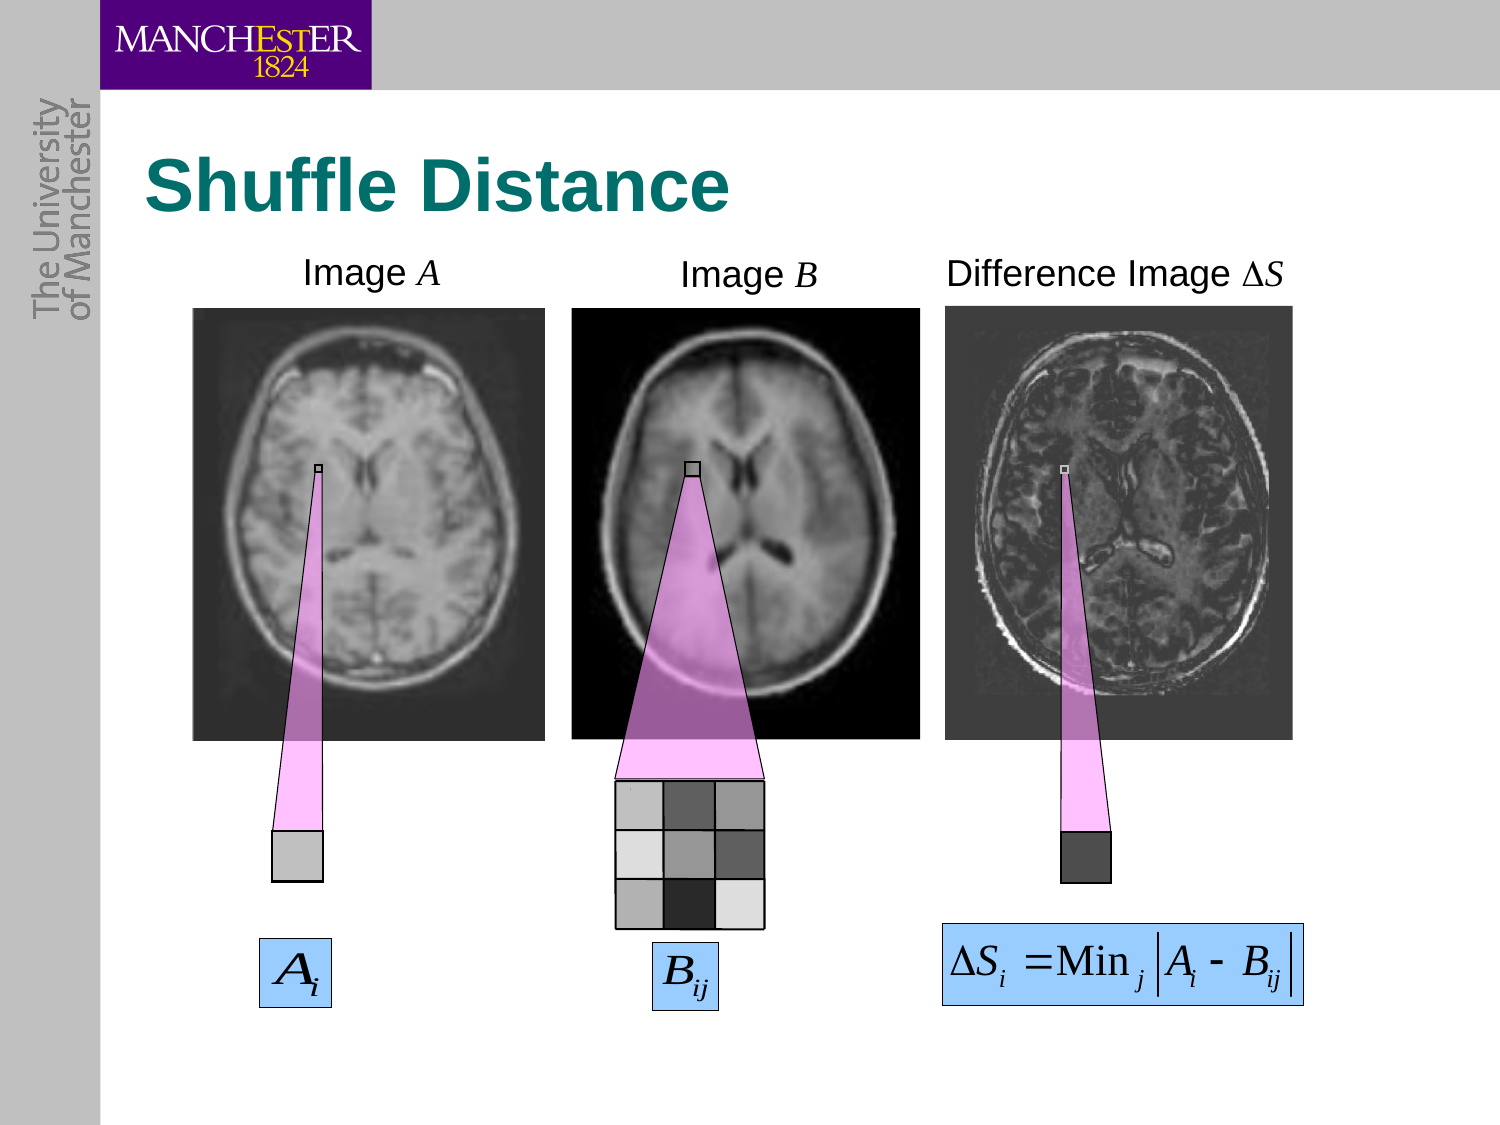

# Shuffle Distance
Image A
Difference Image S
Image B
1